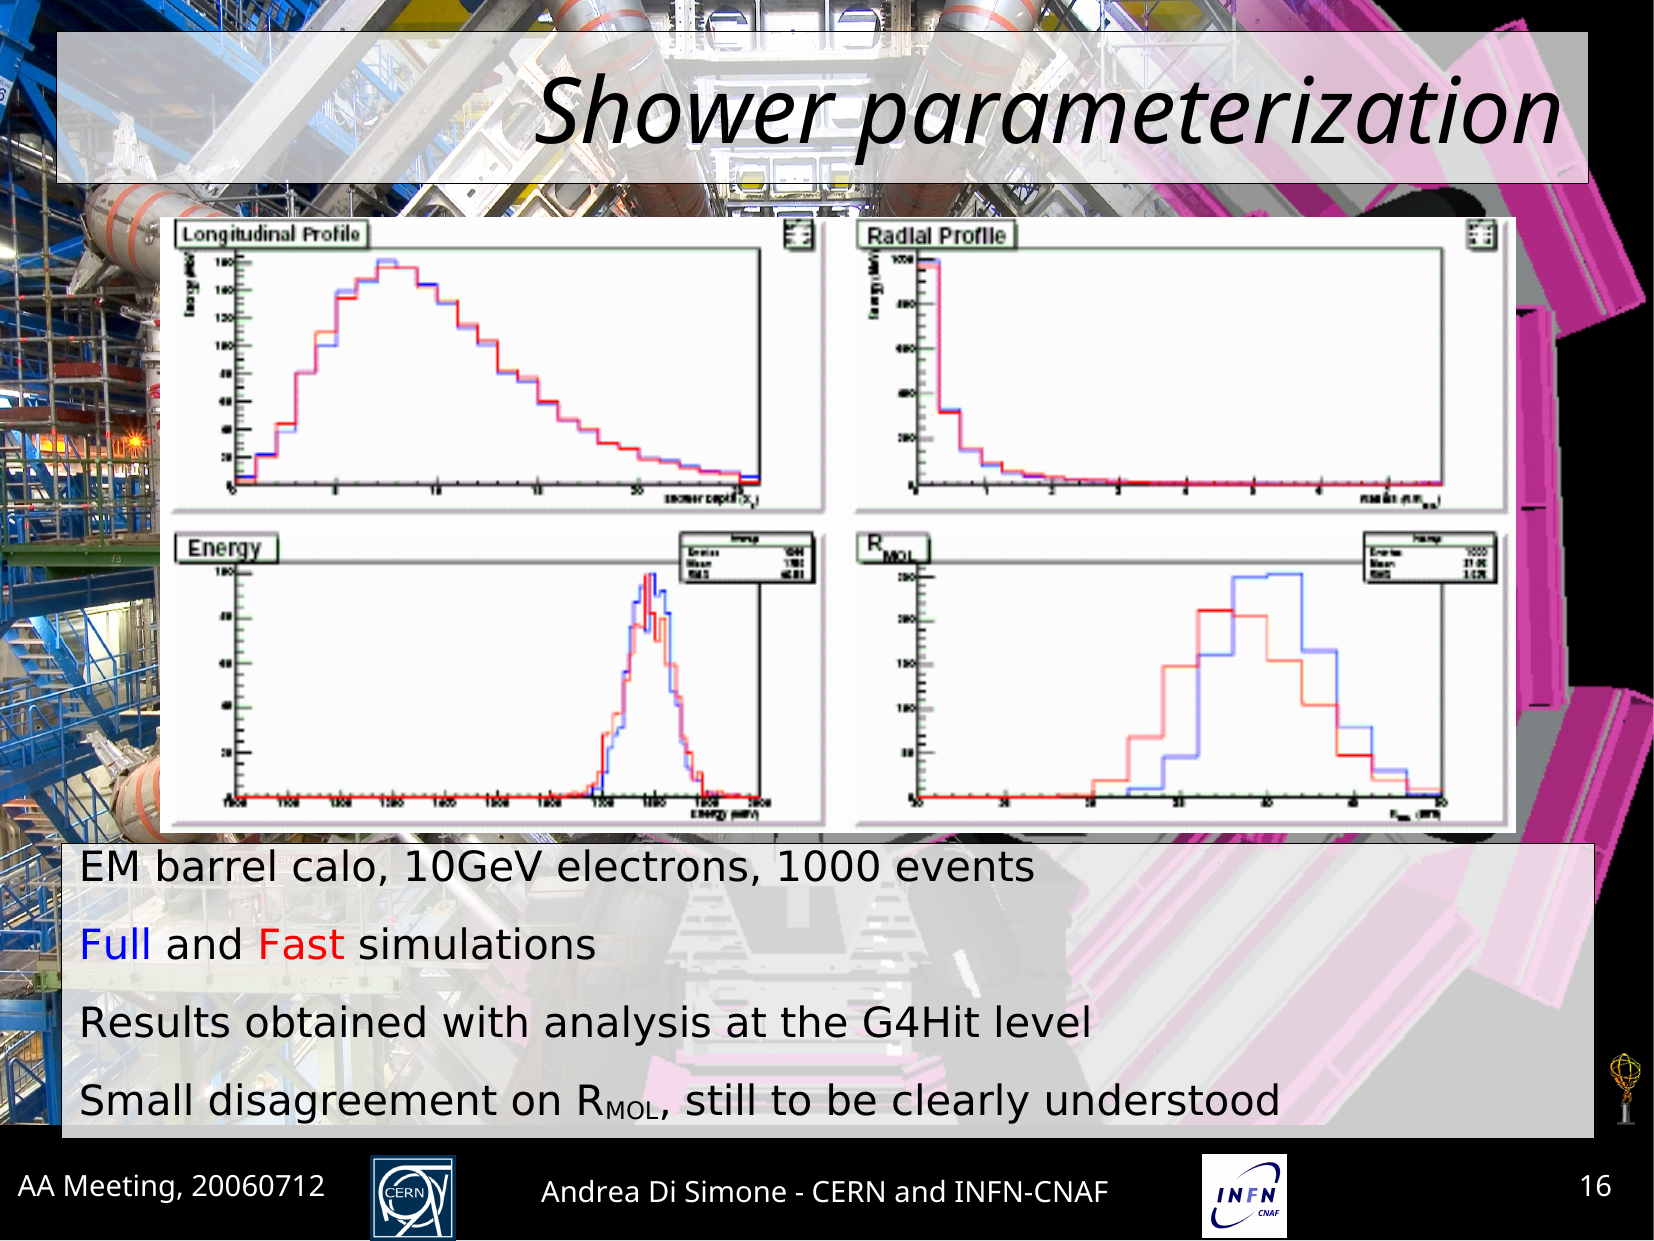

# Shower parameterization
EM barrel calo, 10GeV electrons, 1000 events
Full and Fast simulations
Results obtained with analysis at the G4Hit level
Small disagreement on RMOL, still to be clearly understood
AA Meeting, 20060712
16
Andrea Di Simone - CERN and INFN-CNAF